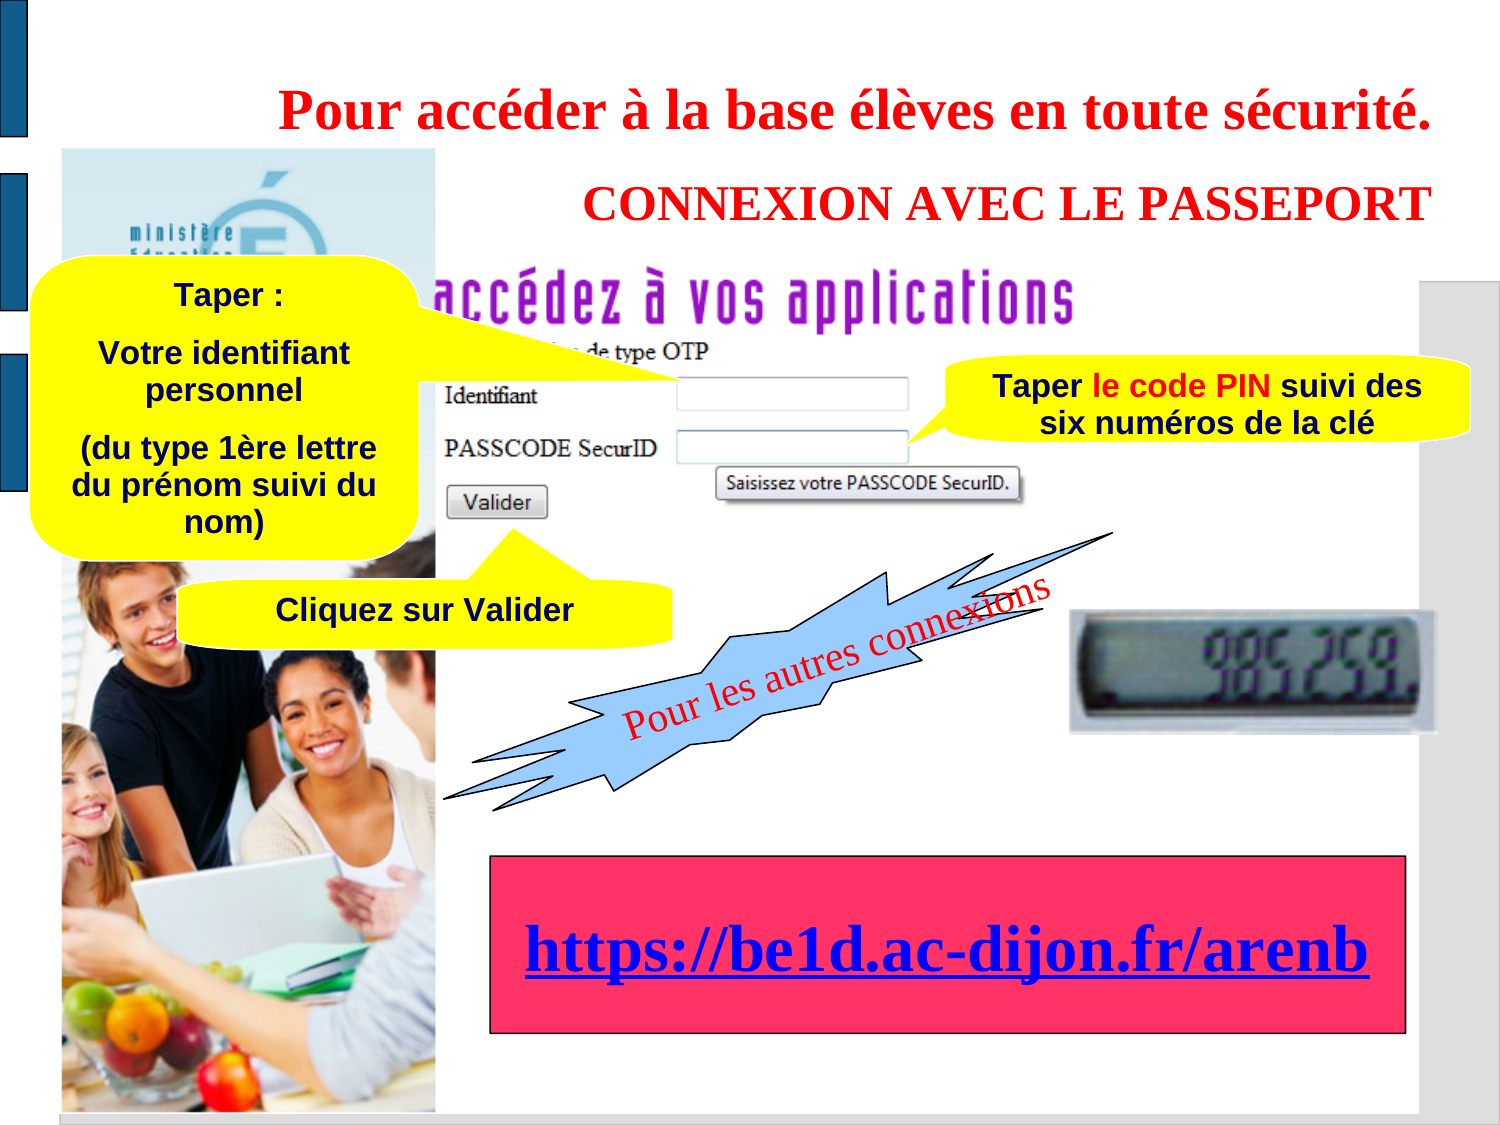

Pour accéder à la base élèves en toute sécurité.
CONNEXION AVEC LE PASSEPORT
 Taper :
Votre identifiant personnel
 (du type 1ère lettre du prénom suivi du nom)
Taper le code PIN suivi des six numéros de la clé
Cliquez sur Valider
Pour les autres connexions
https://be1d.ac-dijon.fr/arenb